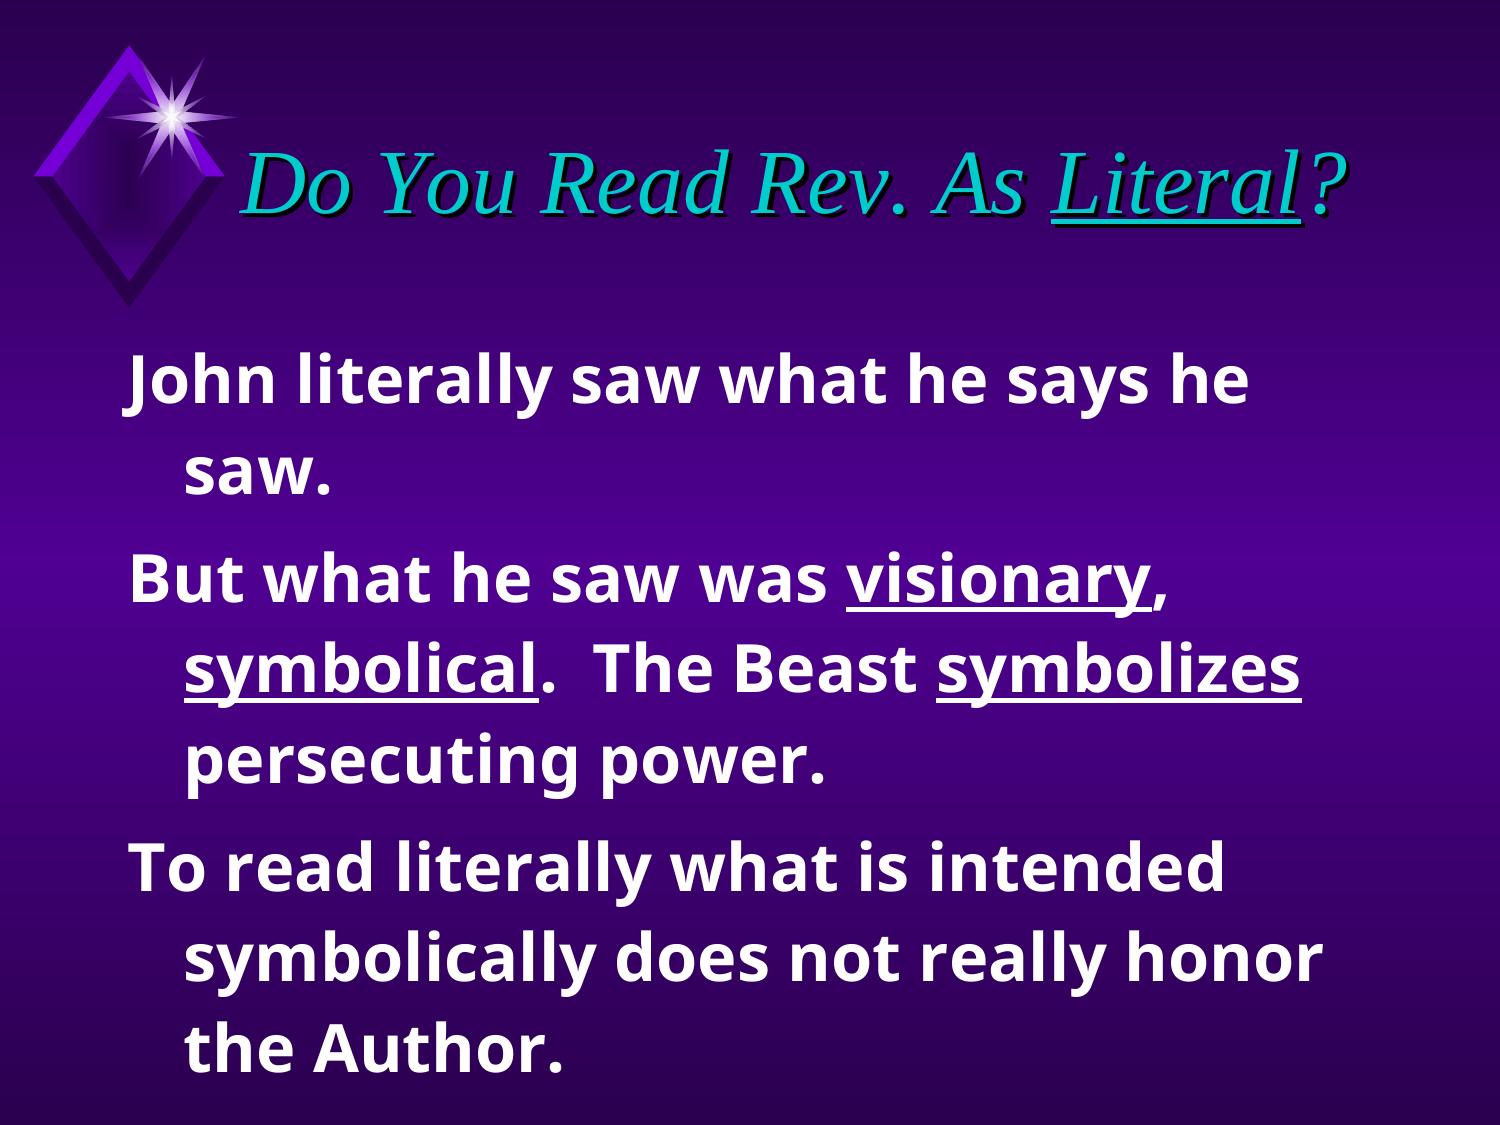

# Do You Read Rev. As Literal?
John literally saw what he says he saw.
But what he saw was visionary, symbolical. The Beast symbolizes persecuting power.
To read literally what is intended symbolically does not really honor the Author.